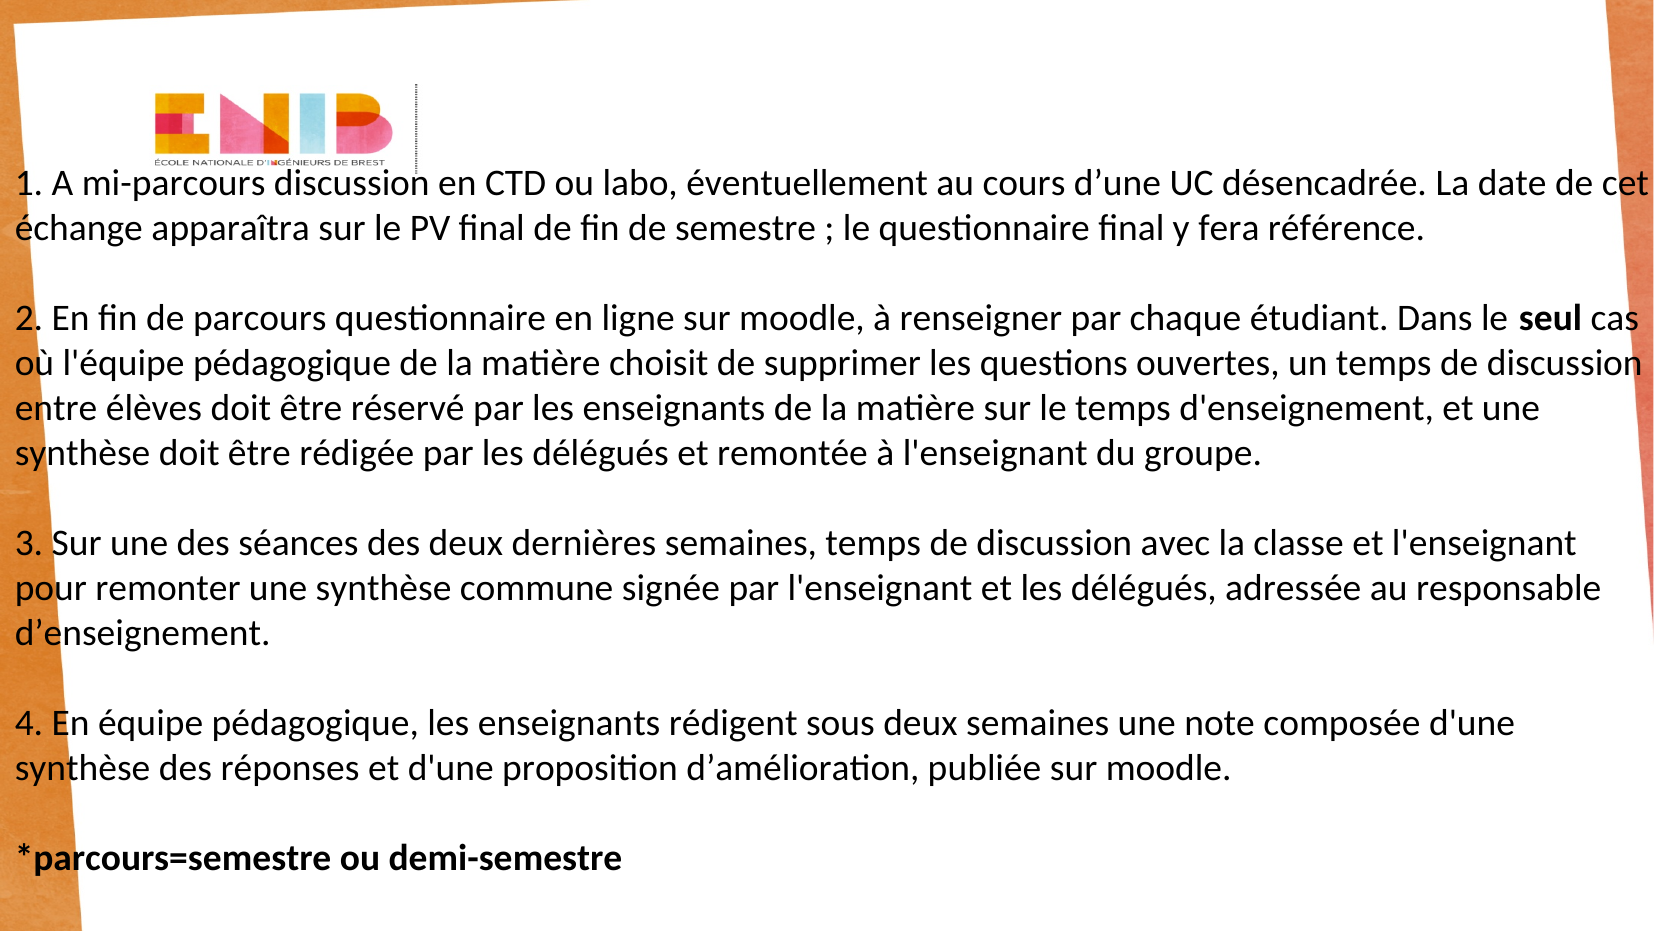

1. A mi-parcours discussion en CTD ou labo, éventuellement au cours d’une UC désencadrée. La date de cet échange apparaîtra sur le PV final de fin de semestre ; le questionnaire final y fera référence.
2. En fin de parcours questionnaire en ligne sur moodle, à renseigner par chaque étudiant. Dans le seul cas où l'équipe pédagogique de la matière choisit de supprimer les questions ouvertes, un temps de discussion entre élèves doit être réservé par les enseignants de la matière sur le temps d'enseignement, et une synthèse doit être rédigée par les délégués et remontée à l'enseignant du groupe.
3. Sur une des séances des deux dernières semaines, temps de discussion avec la classe et l'enseignant
pour remonter une synthèse commune signée par l'enseignant et les délégués, adressée au responsable d’enseignement.
4. En équipe pédagogique, les enseignants rédigent sous deux semaines une note composée d'une
synthèse des réponses et d'une proposition d’amélioration, publiée sur moodle.
*parcours=semestre ou demi-semestre